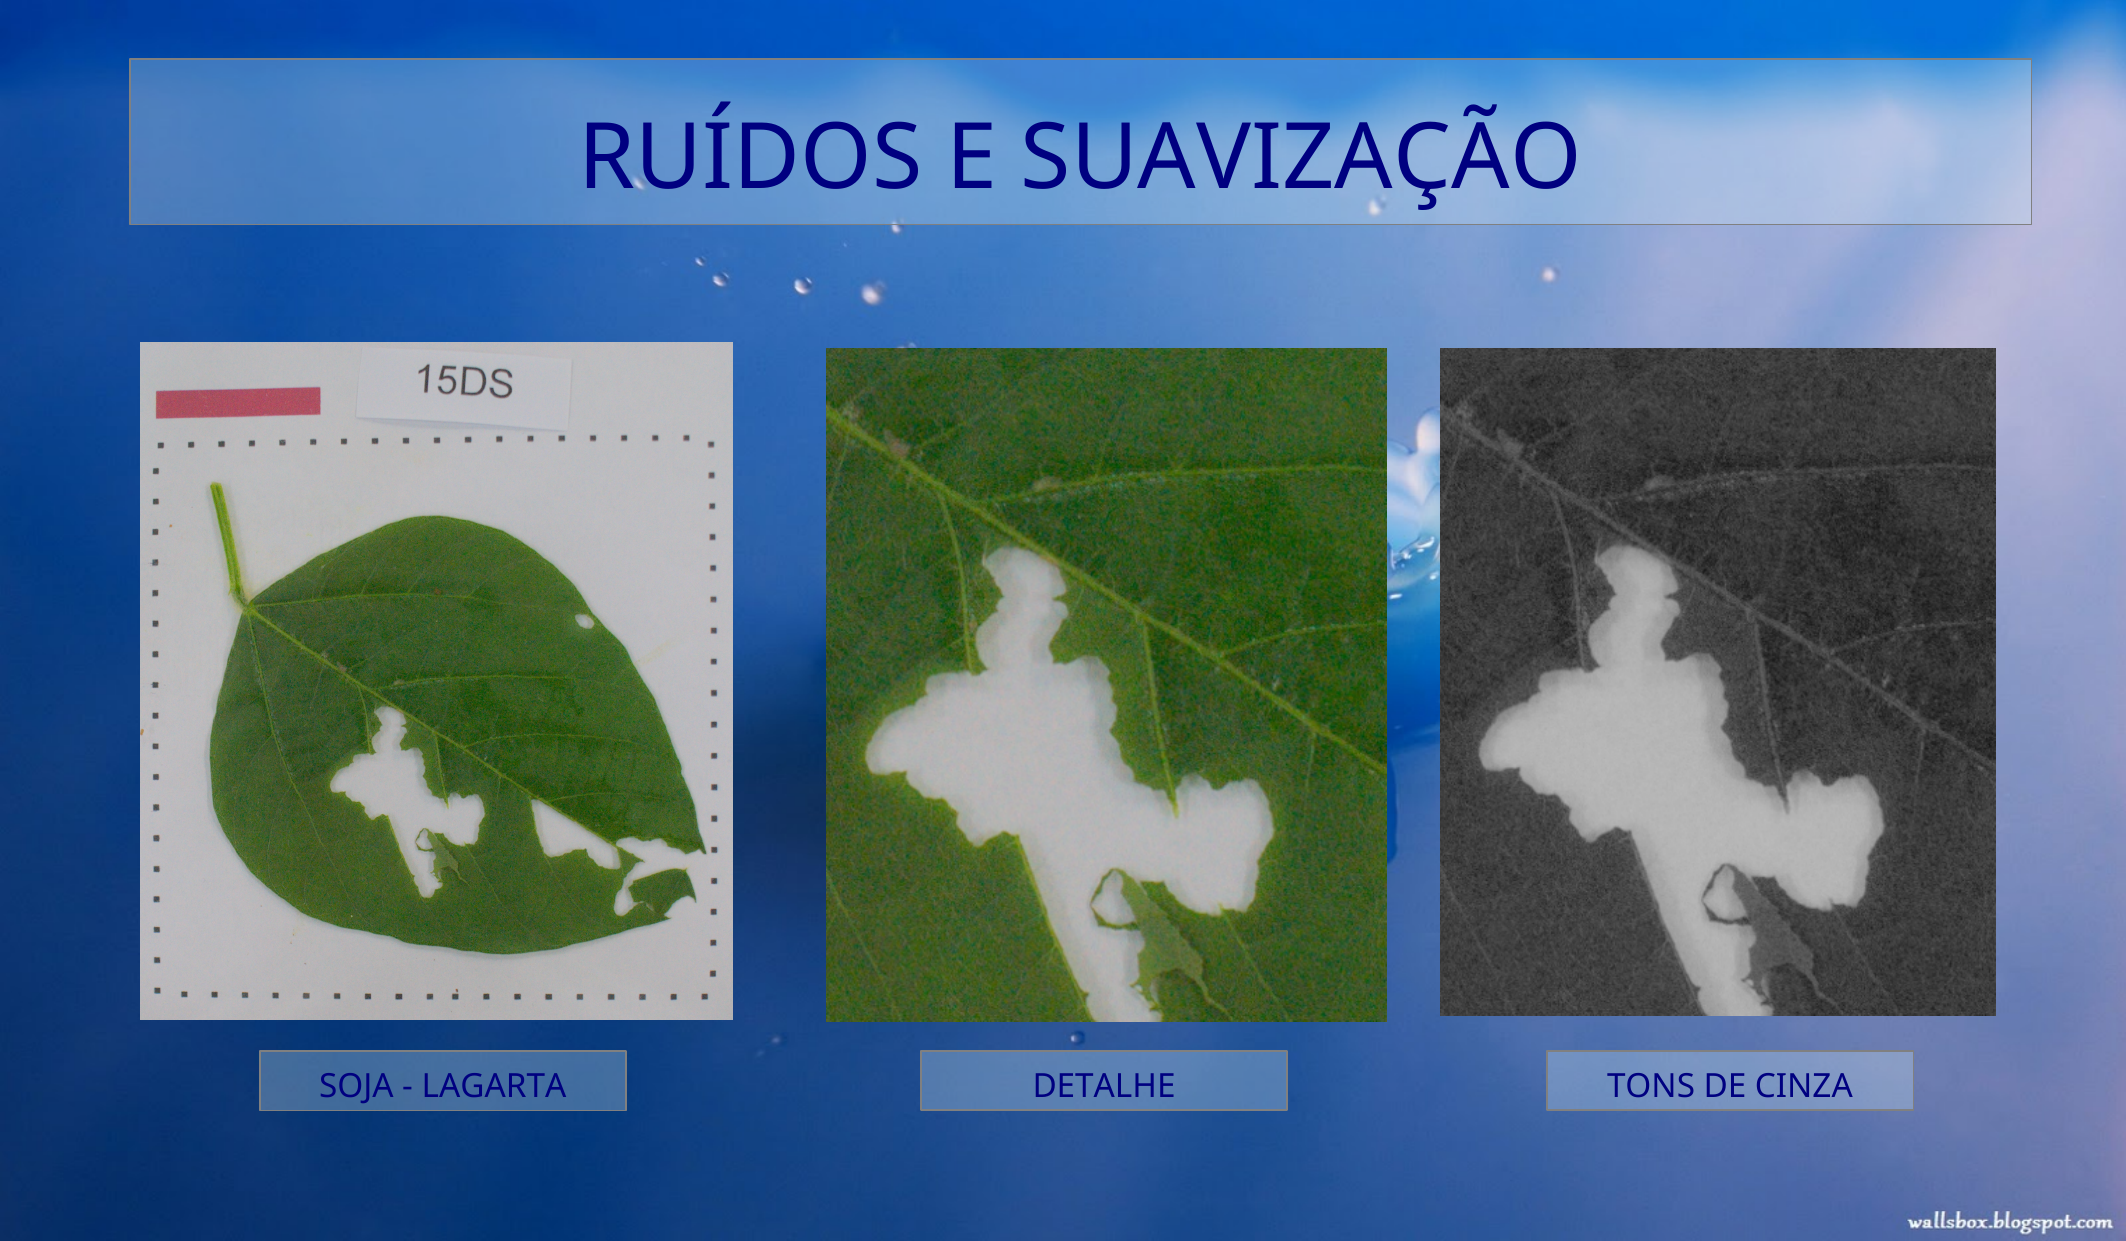

RUÍDOS E SUAVIZAÇÃO
DETALHE
TONS DE CINZA
SOJA - LAGARTA